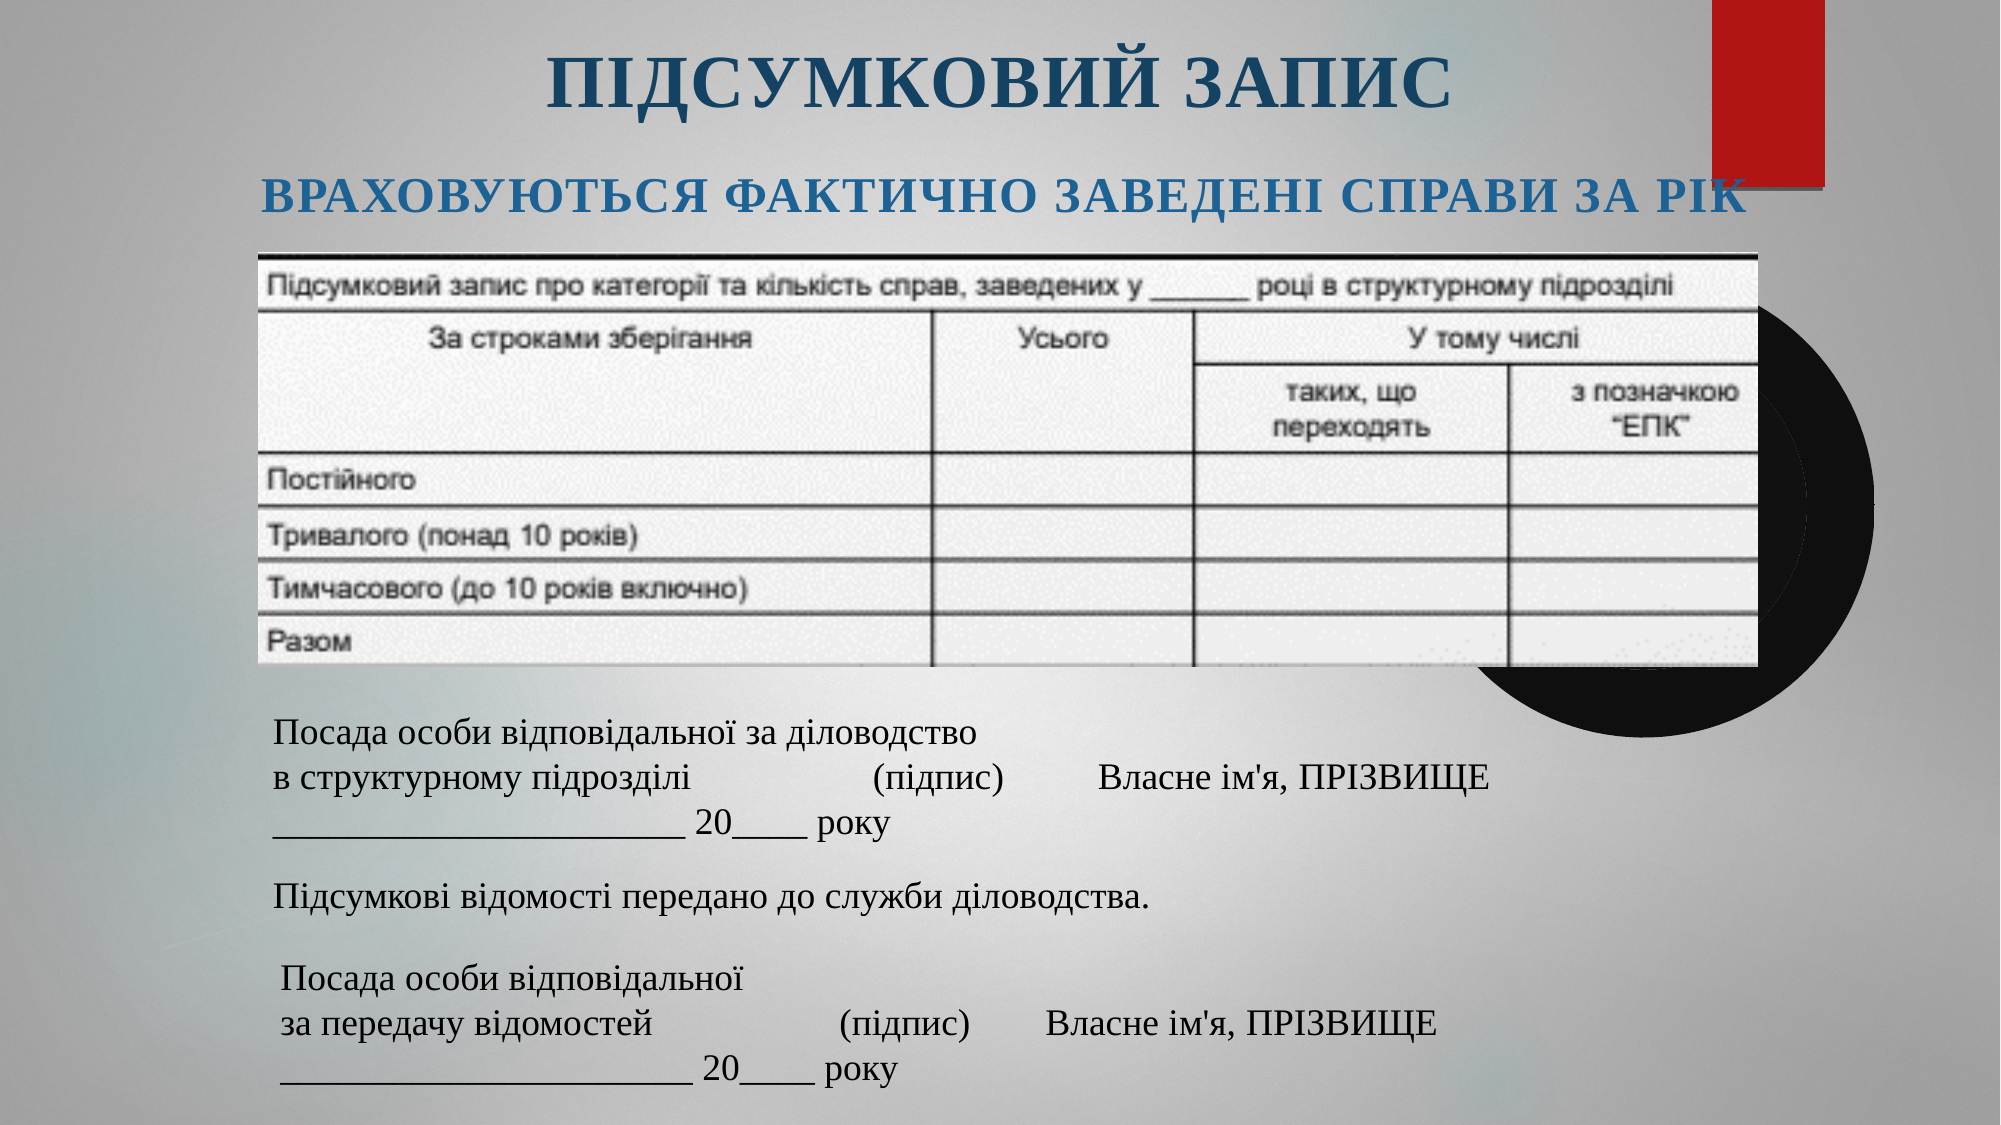

# Підсумковий запис враховуються фактично заведені справи за рік
Посада особи відповідальної за діловодство
в структурному підрозділі 			(підпис) 	 	Власне ім'я, ПРІЗВИЩЕ
______________________ 20____ року
Підсумкові відомості передано до служби діловодства.
Посада особи відповідальної
за передачу відомостей			 (підпис)	Власне ім'я, ПРІЗВИЩЕ
______________________ 20____ року